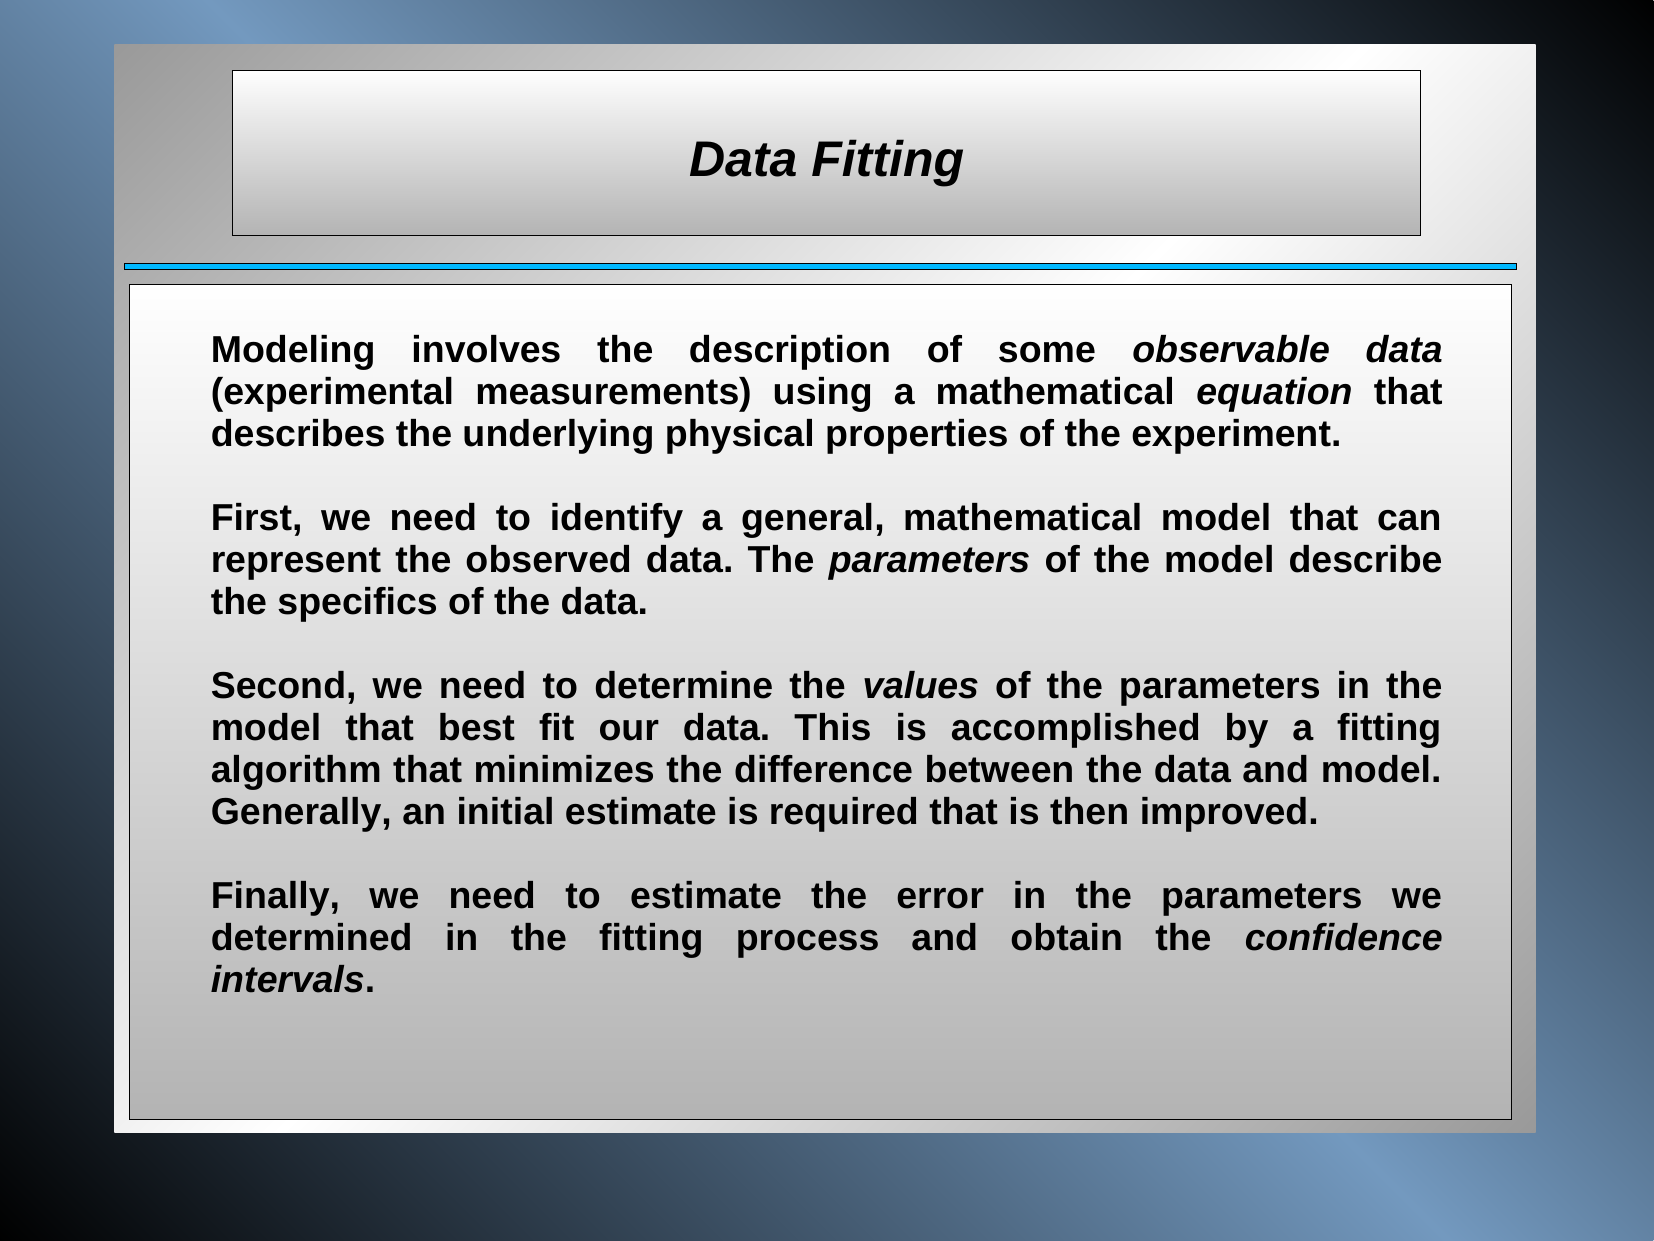

Data Fitting
Modeling involves the description of some observable data (experimental measurements) using a mathematical equation that describes the underlying physical properties of the experiment.
First, we need to identify a general, mathematical model that can represent the observed data. The parameters of the model describe the specifics of the data.
Second, we need to determine the values of the parameters in the model that best fit our data. This is accomplished by a fitting algorithm that minimizes the difference between the data and model. Generally, an initial estimate is required that is then improved.
Finally, we need to estimate the error in the parameters we determined in the fitting process and obtain the confidence intervals.